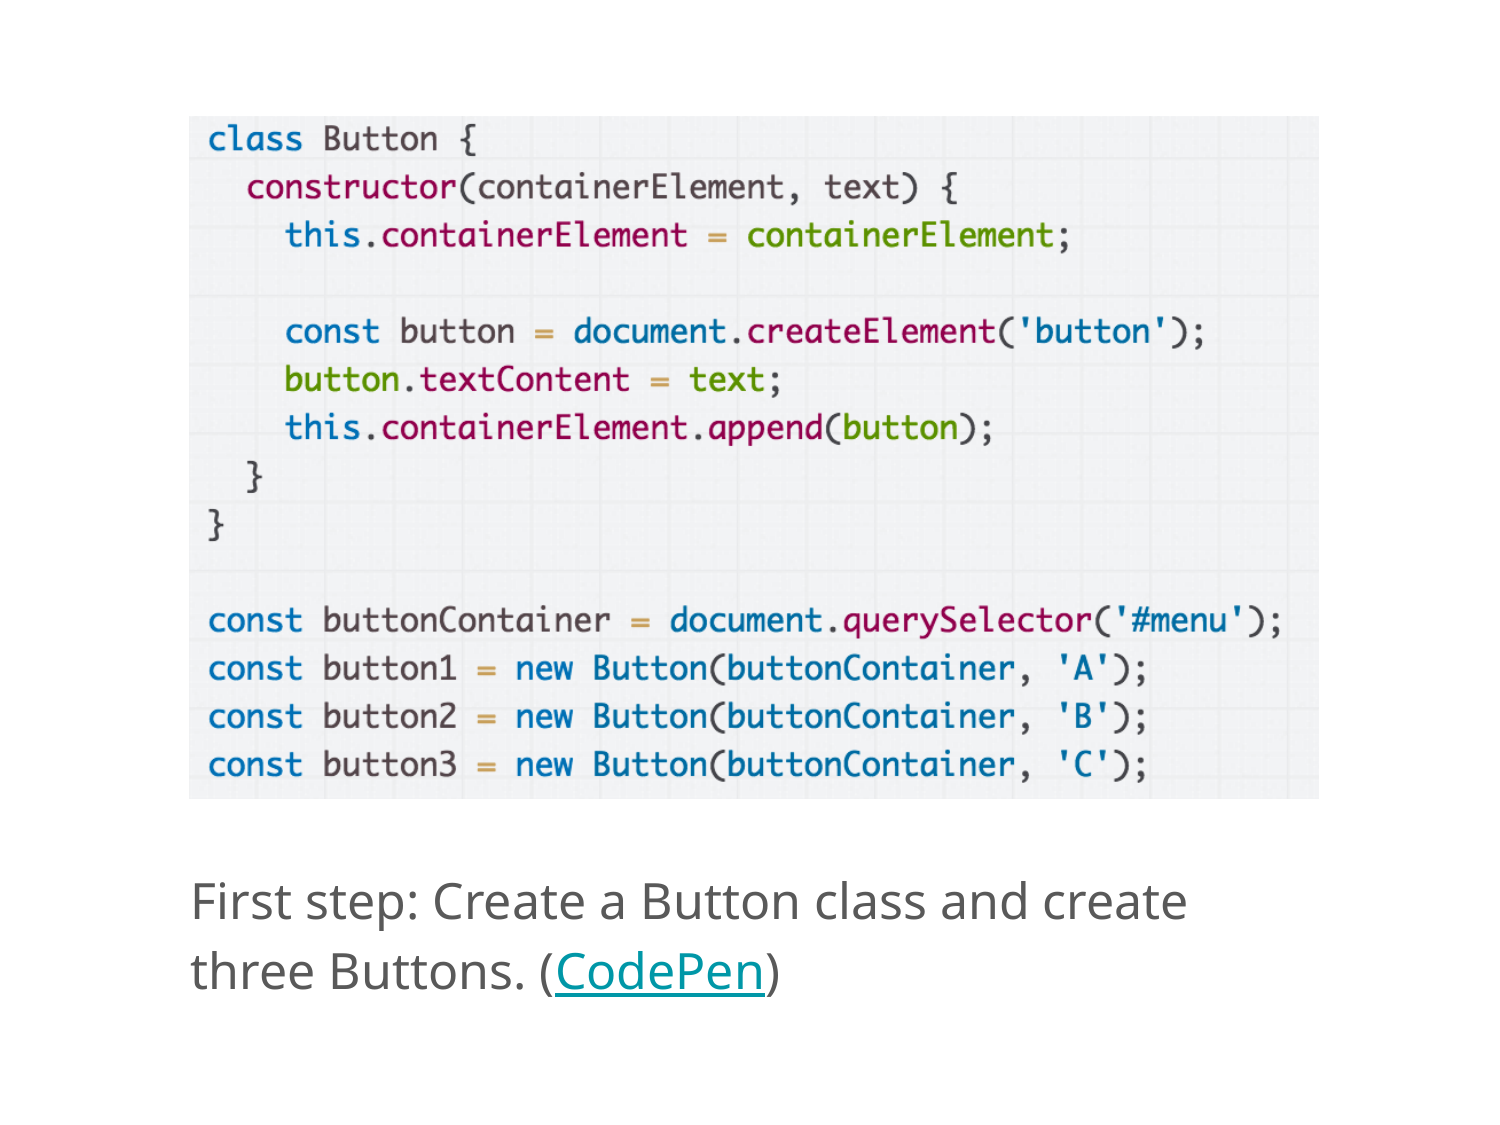

# First step: Create a Button class and create three Buttons. (CodePen)